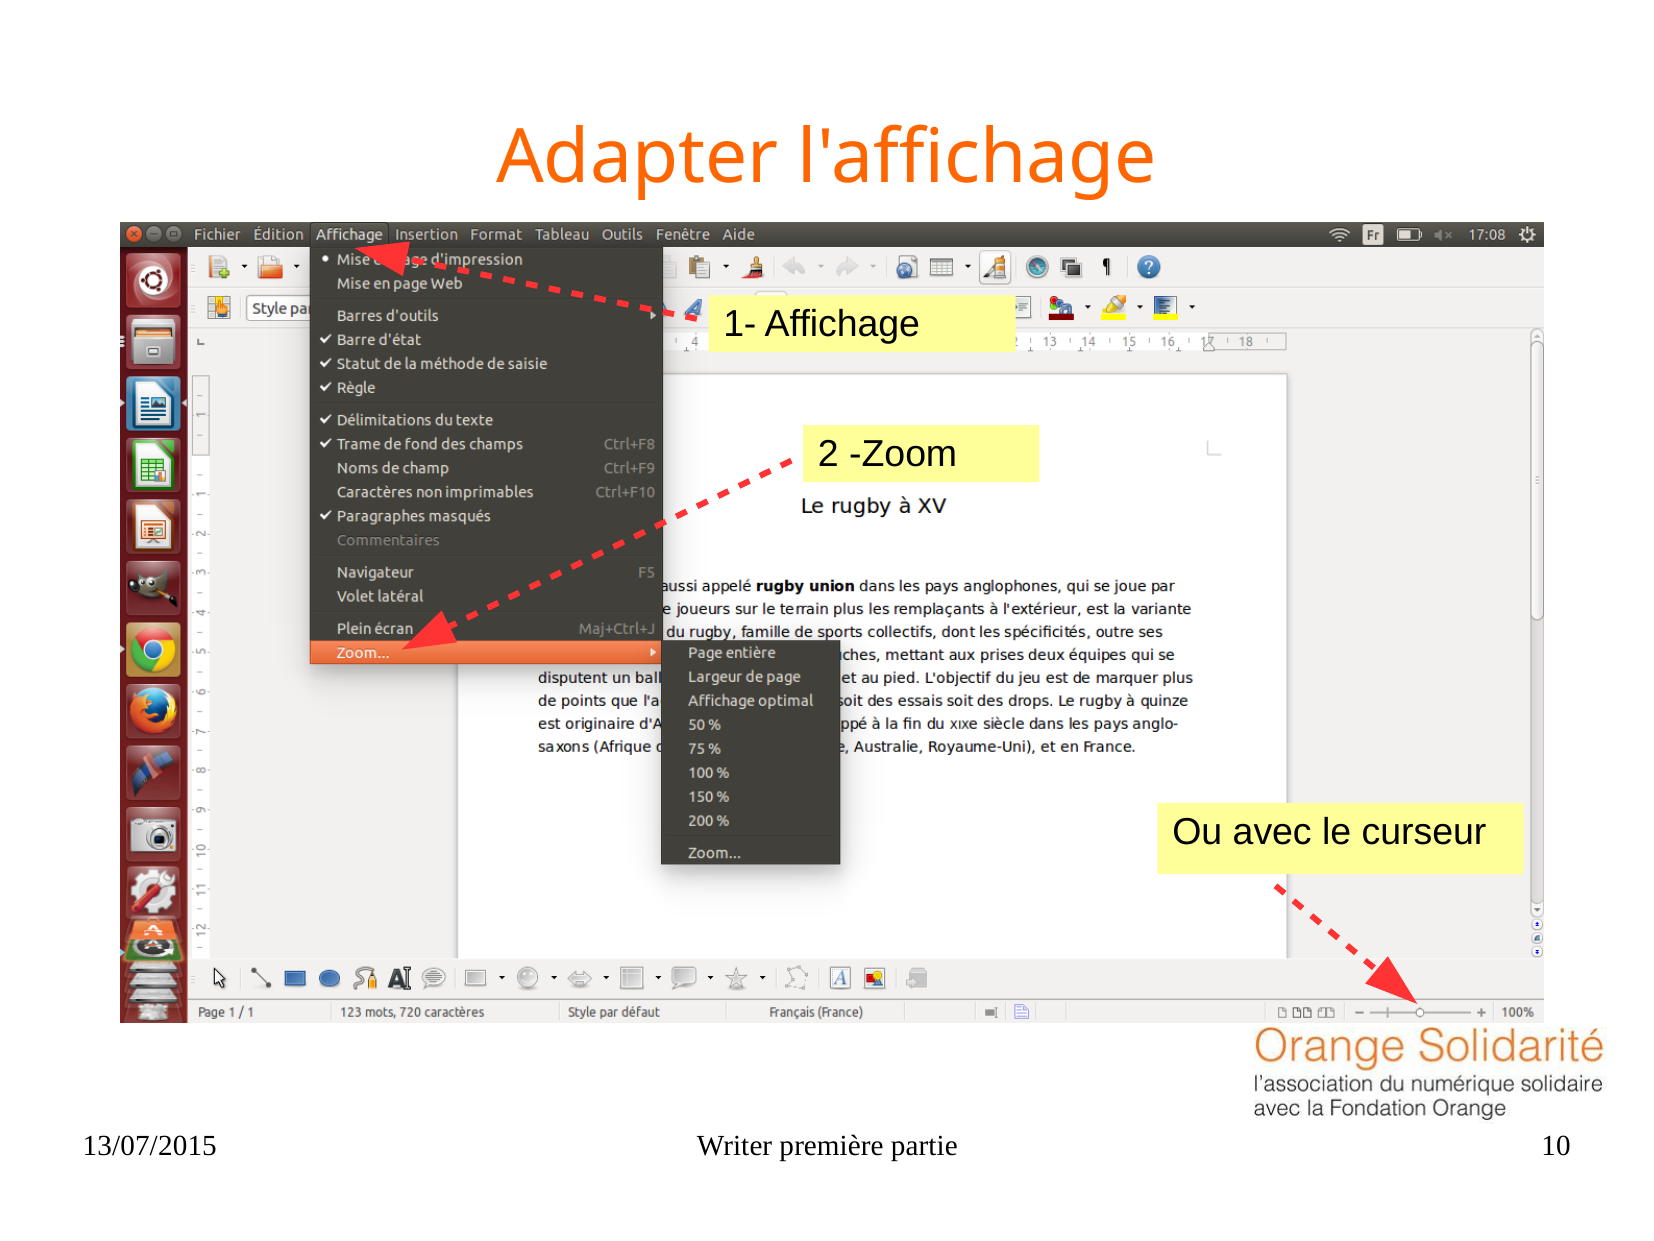

# Adapter l'affichage
1- Affichage
2 -Zoom
Ou avec le curseur
13/07/2015
Writer première partie
10